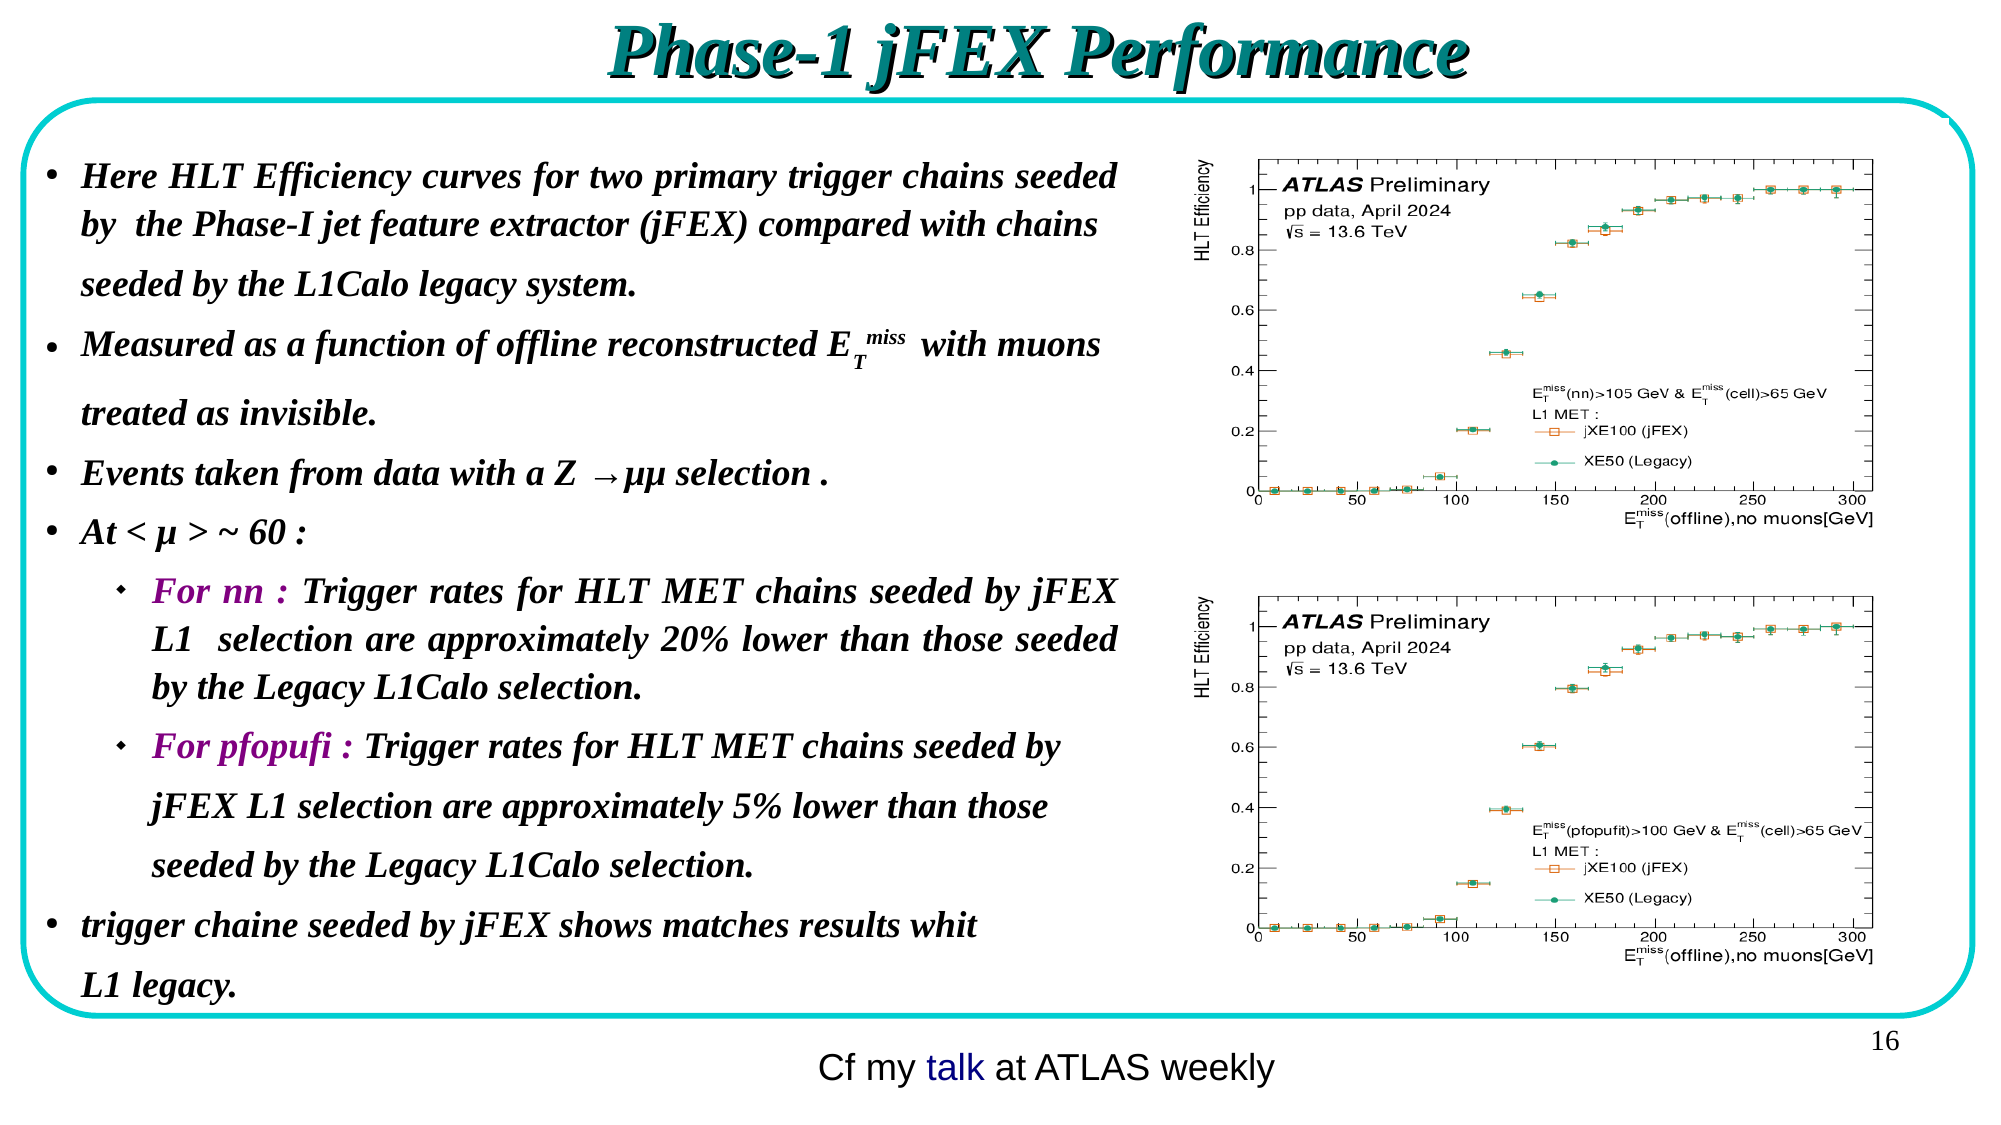

# Phase-1 jFEX Performance
Here HLT Efficiency curves for two primary trigger chains seeded by the Phase-I jet feature extractor (jFEX) compared with chains
seeded by the L1Calo legacy system.
Measured as a function of offline reconstructed ETmiss with muons
treated as invisible.
Events taken from data with a Z →μμ selection .
At < μ > ~ 60 :
For nn : Trigger rates for HLT MET chains seeded by jFEX L1 selection are approximately 20% lower than those seeded by the Legacy L1Calo selection.
For pfopufi : Trigger rates for HLT MET chains seeded by
jFEX L1 selection are approximately 5% lower than those
seeded by the Legacy L1Calo selection.
trigger chaine seeded by jFEX shows matches results whit
L1 legacy.
16
Cf my talk at ATLAS weekly